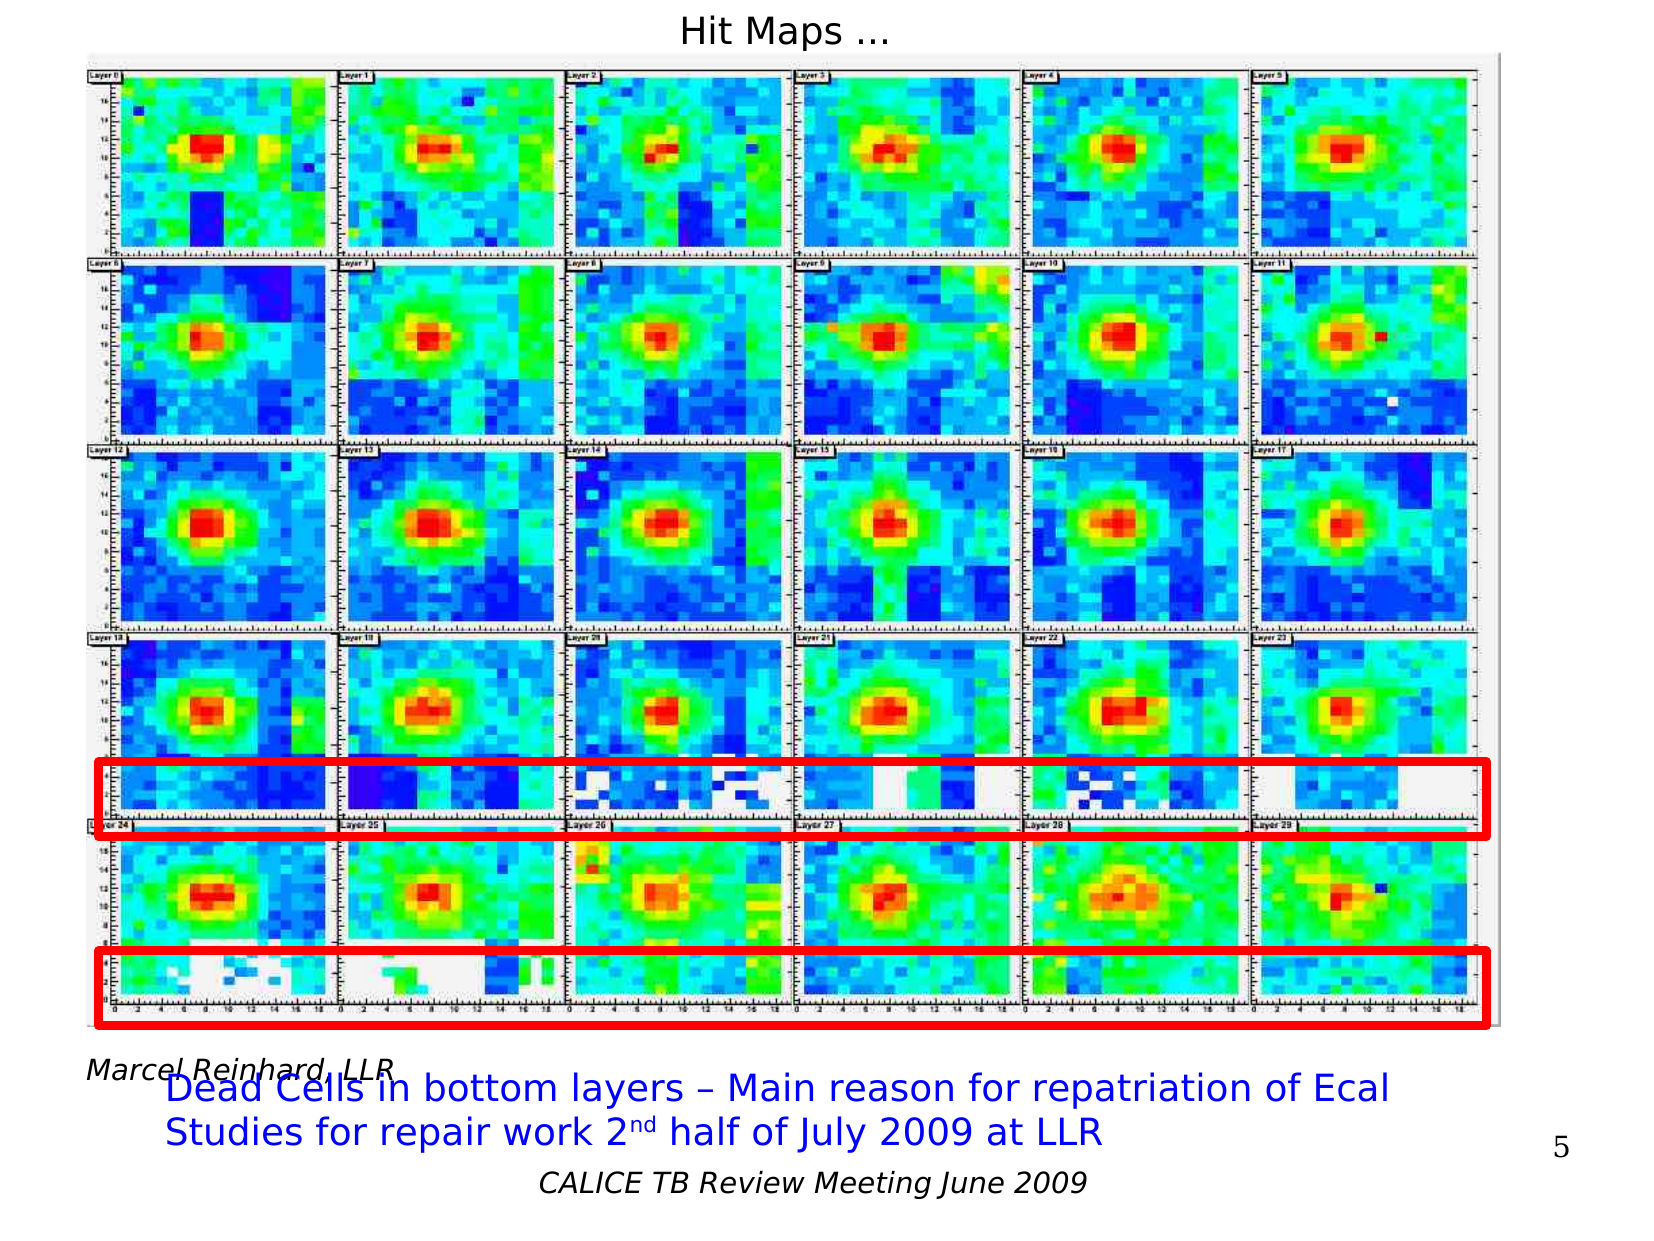

Hit Maps ...
Marcel Reinhard, LLR
Dead Cells in bottom layers – Main reason for repatriation of Ecal
Studies for repair work 2nd half of July 2009 at LLR
5